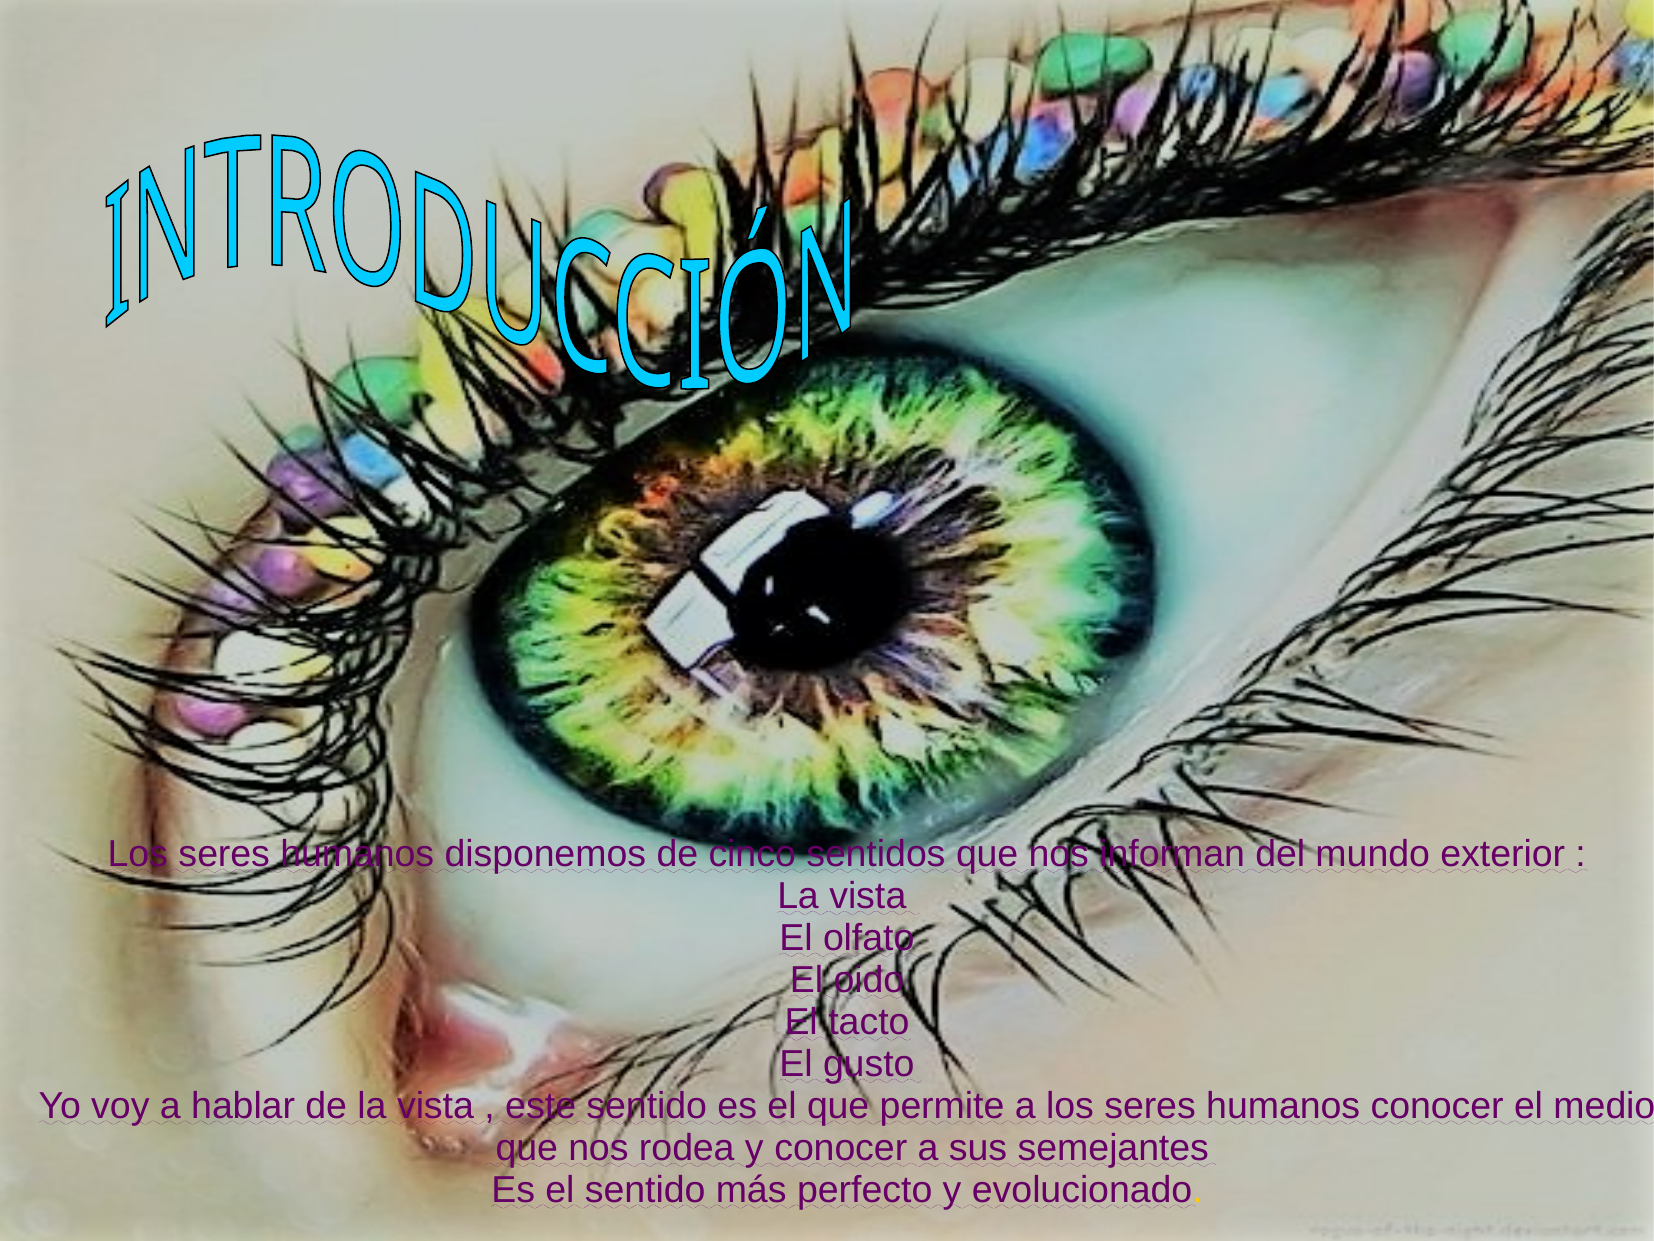

INTRODUCCIÓN
Los seres humanos disponemos de cinco sentidos que nos informan del mundo exterior :
La vista
El olfato
El oido
El tacto
El gusto
Yo voy a hablar de la vista , este sentido es el que permite a los seres humanos conocer el medio
 que nos rodea y conocer a sus semejantes
Es el sentido más perfecto y evolucionado.